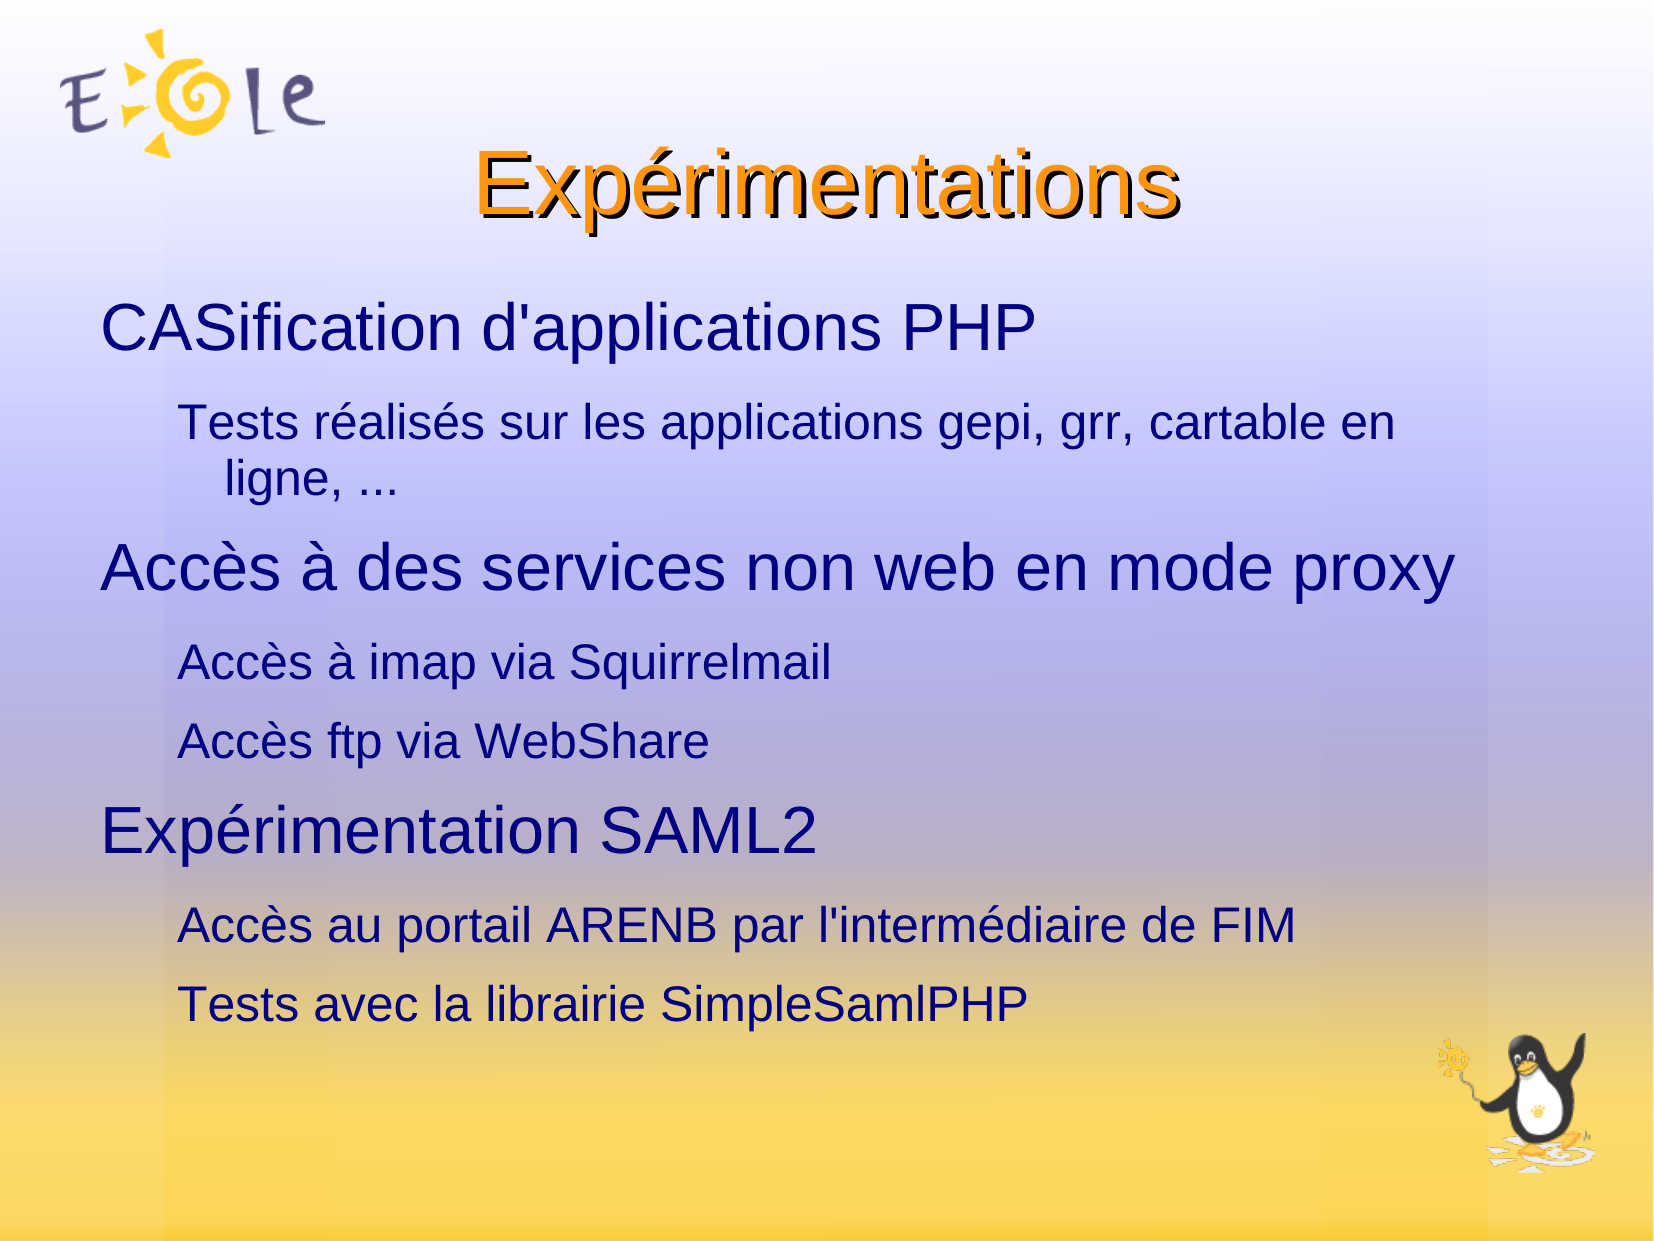

# Expérimentations
CASification d'applications PHP
Tests réalisés sur les applications gepi, grr, cartable en ligne, ...
Accès à des services non web en mode proxy
Accès à imap via Squirrelmail
Accès ftp via WebShare
Expérimentation SAML2
Accès au portail ARENB par l'intermédiaire de FIM
Tests avec la librairie SimpleSamlPHP